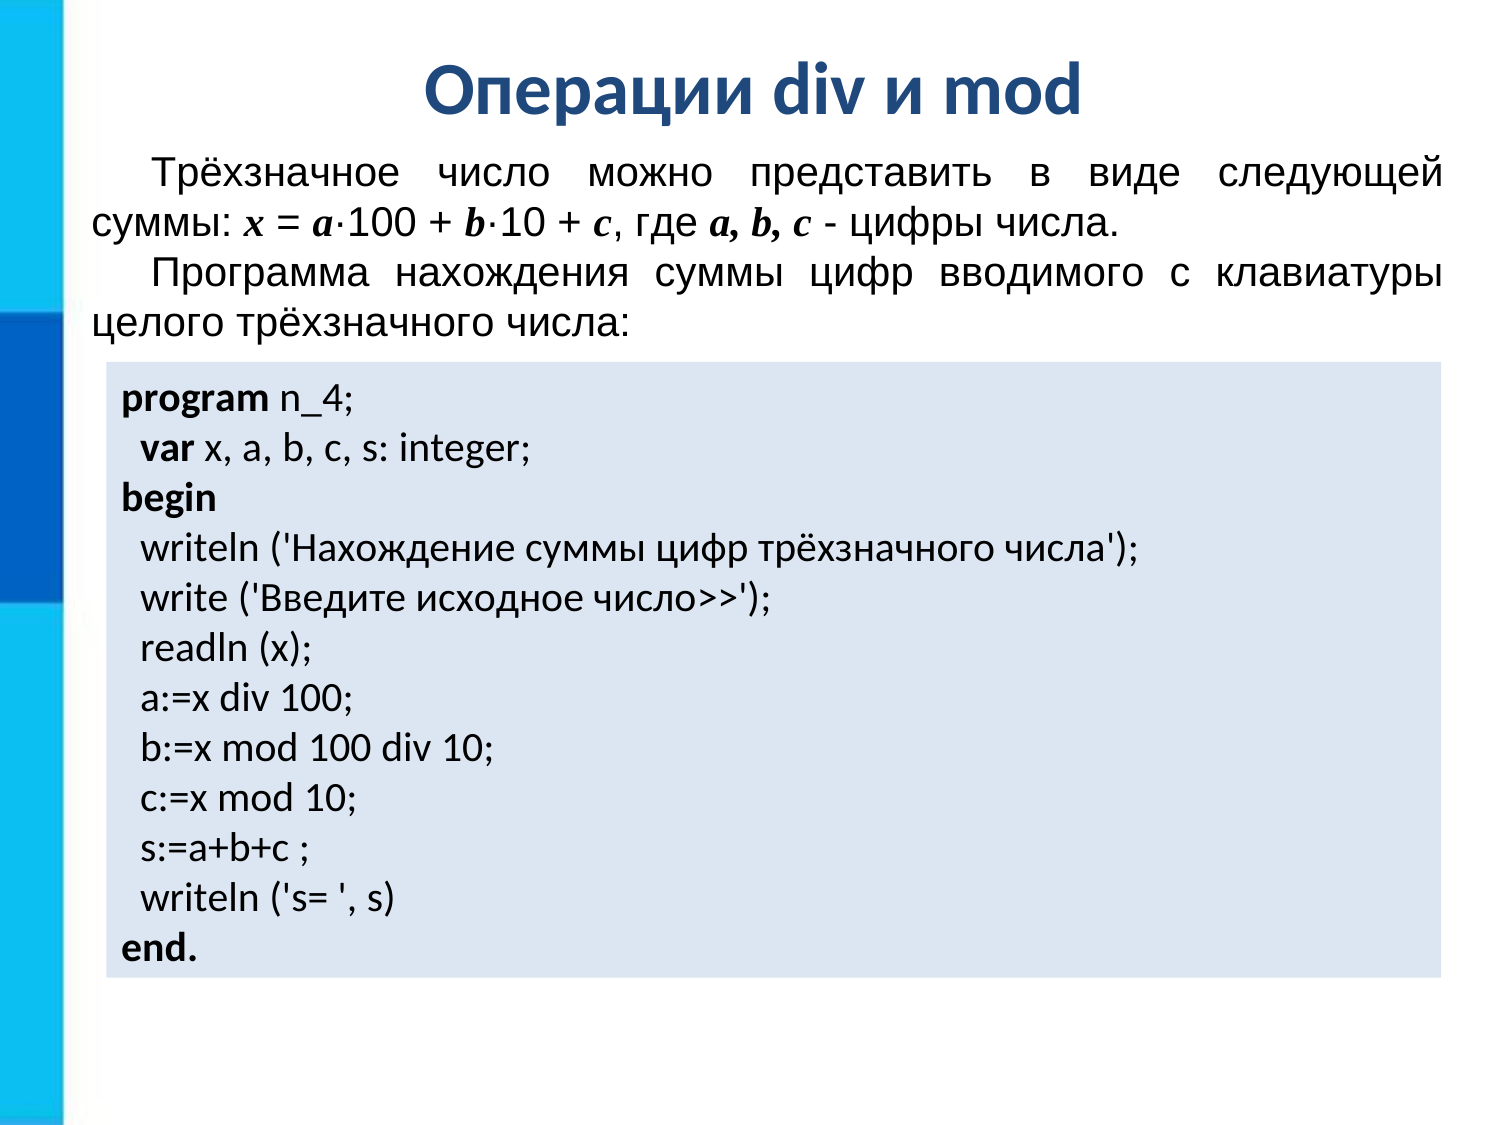

Операции div и mod
Трёхзначное число можно представить в виде следующей суммы: x = a·100 + b·10 + c, где а, b, с - цифры числа.
Программа нахождения суммы цифр вводимого с клавиатуры целого трёхзначного числа:
program n_4;
 var x, a, b, c, s: integer;
begin
 writeln ('Нахождение суммы цифр трёхзначного числа');
 write ('Введите исходное число>>');
 readln (x);
 a:=x div 100;
 b:=x mod 100 div 10;
 c:=x mod 10;
 s:=a+b+c ;
 writeln ('s= ', s)
end.